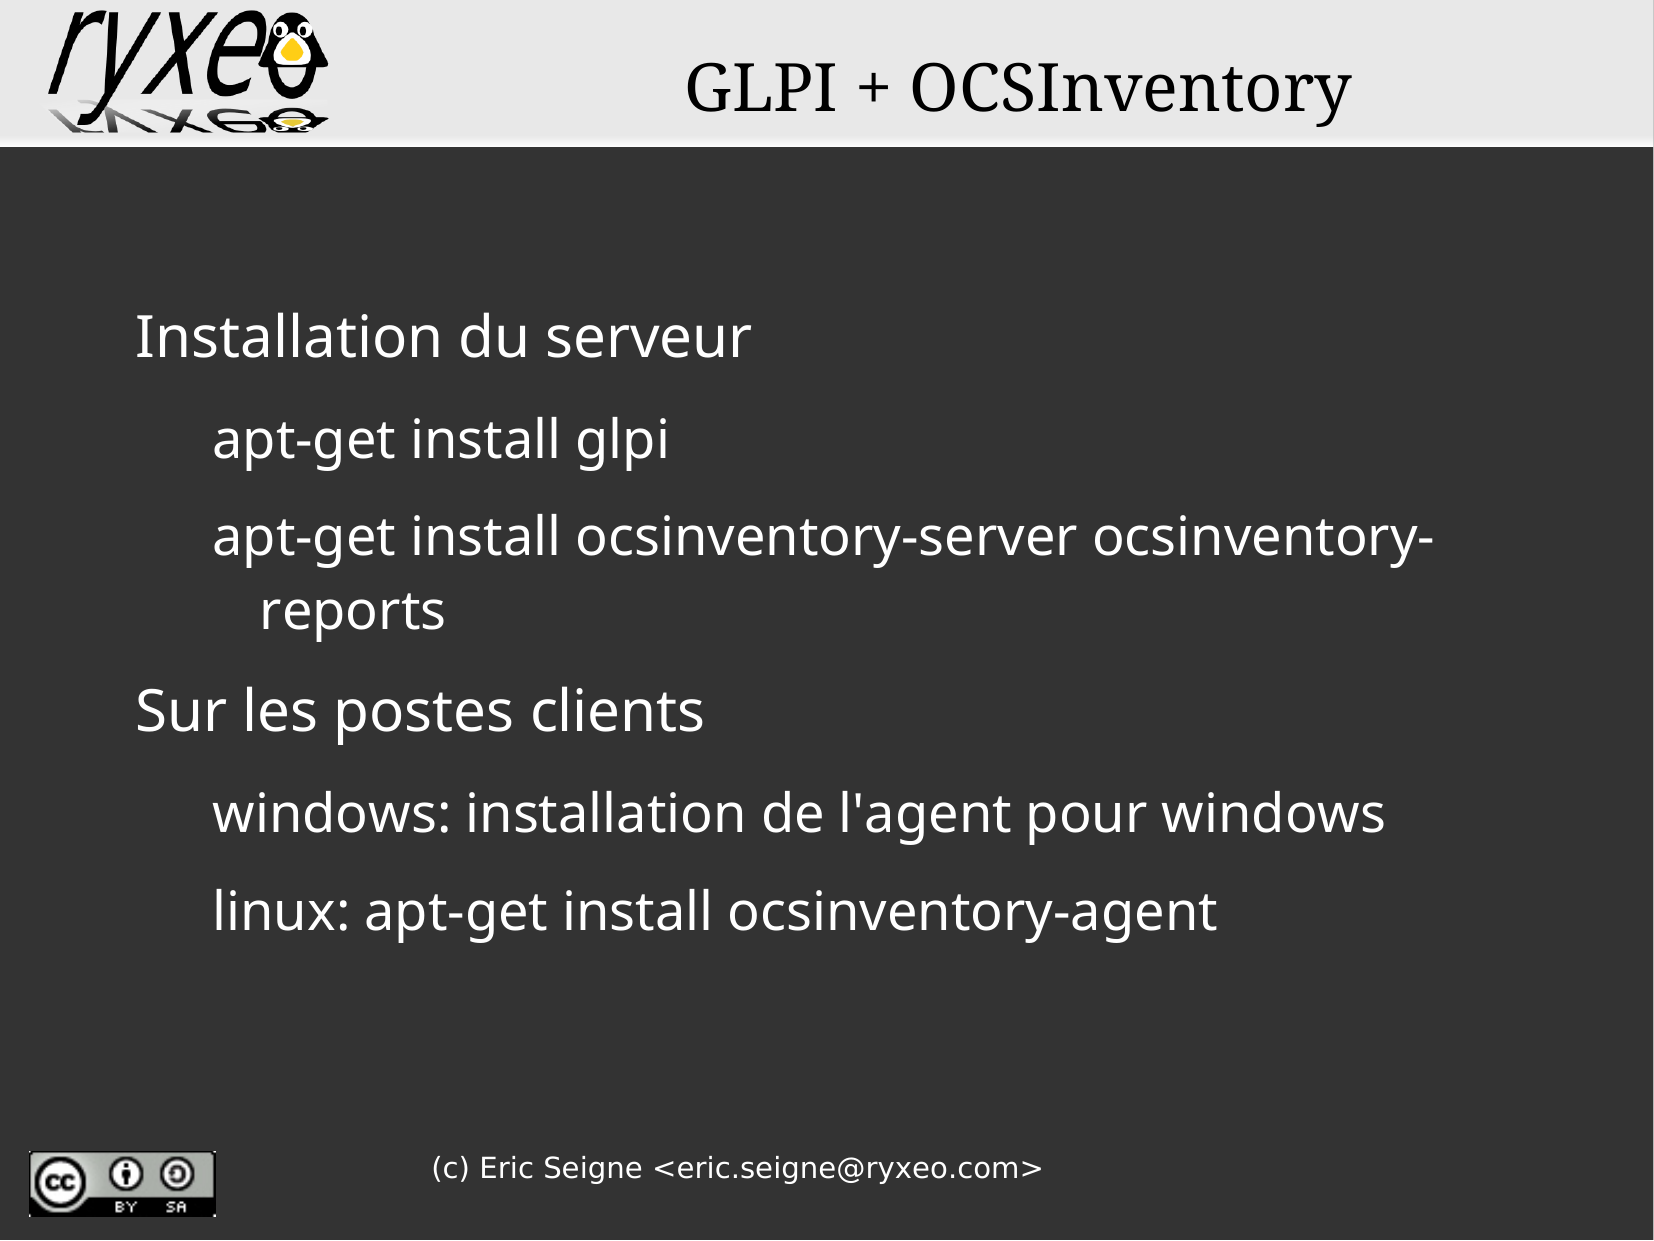

# GLPI + OCSInventory
Installation du serveur
apt-get install glpi
apt-get install ocsinventory-server ocsinventory-reports
Sur les postes clients
windows: installation de l'agent pour windows
linux: apt-get install ocsinventory-agent